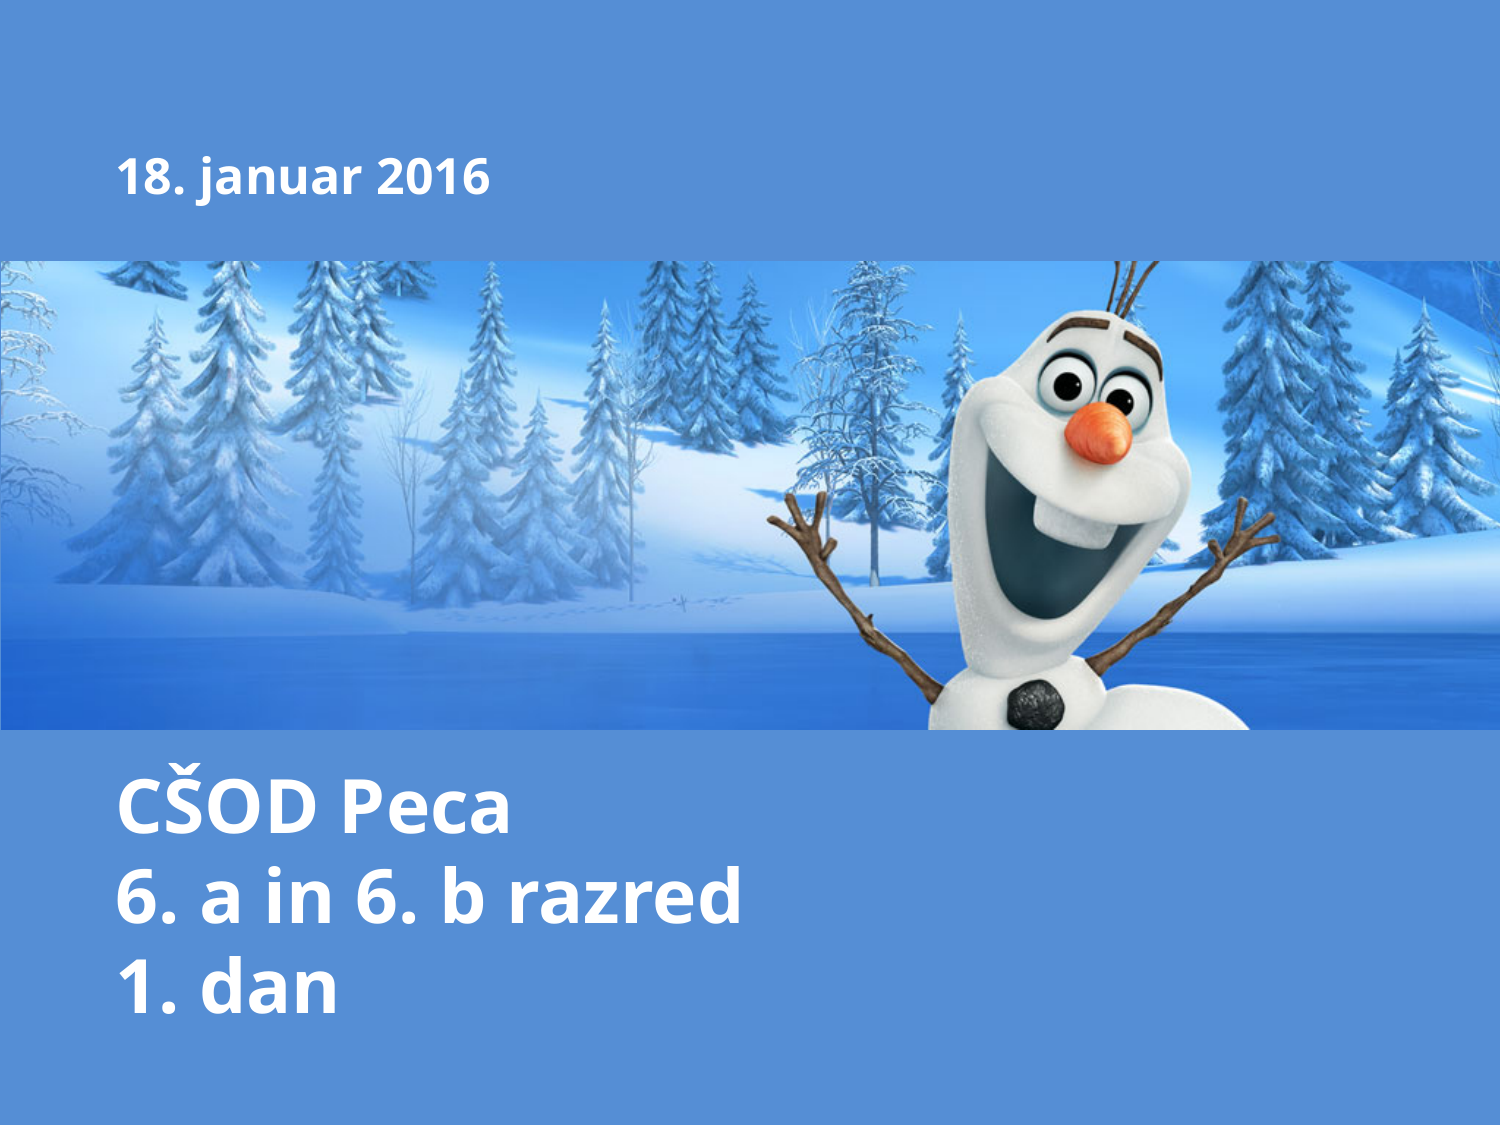

18. januar 2016
CŠOD Peca
6. a in 6. b razred
1. dan